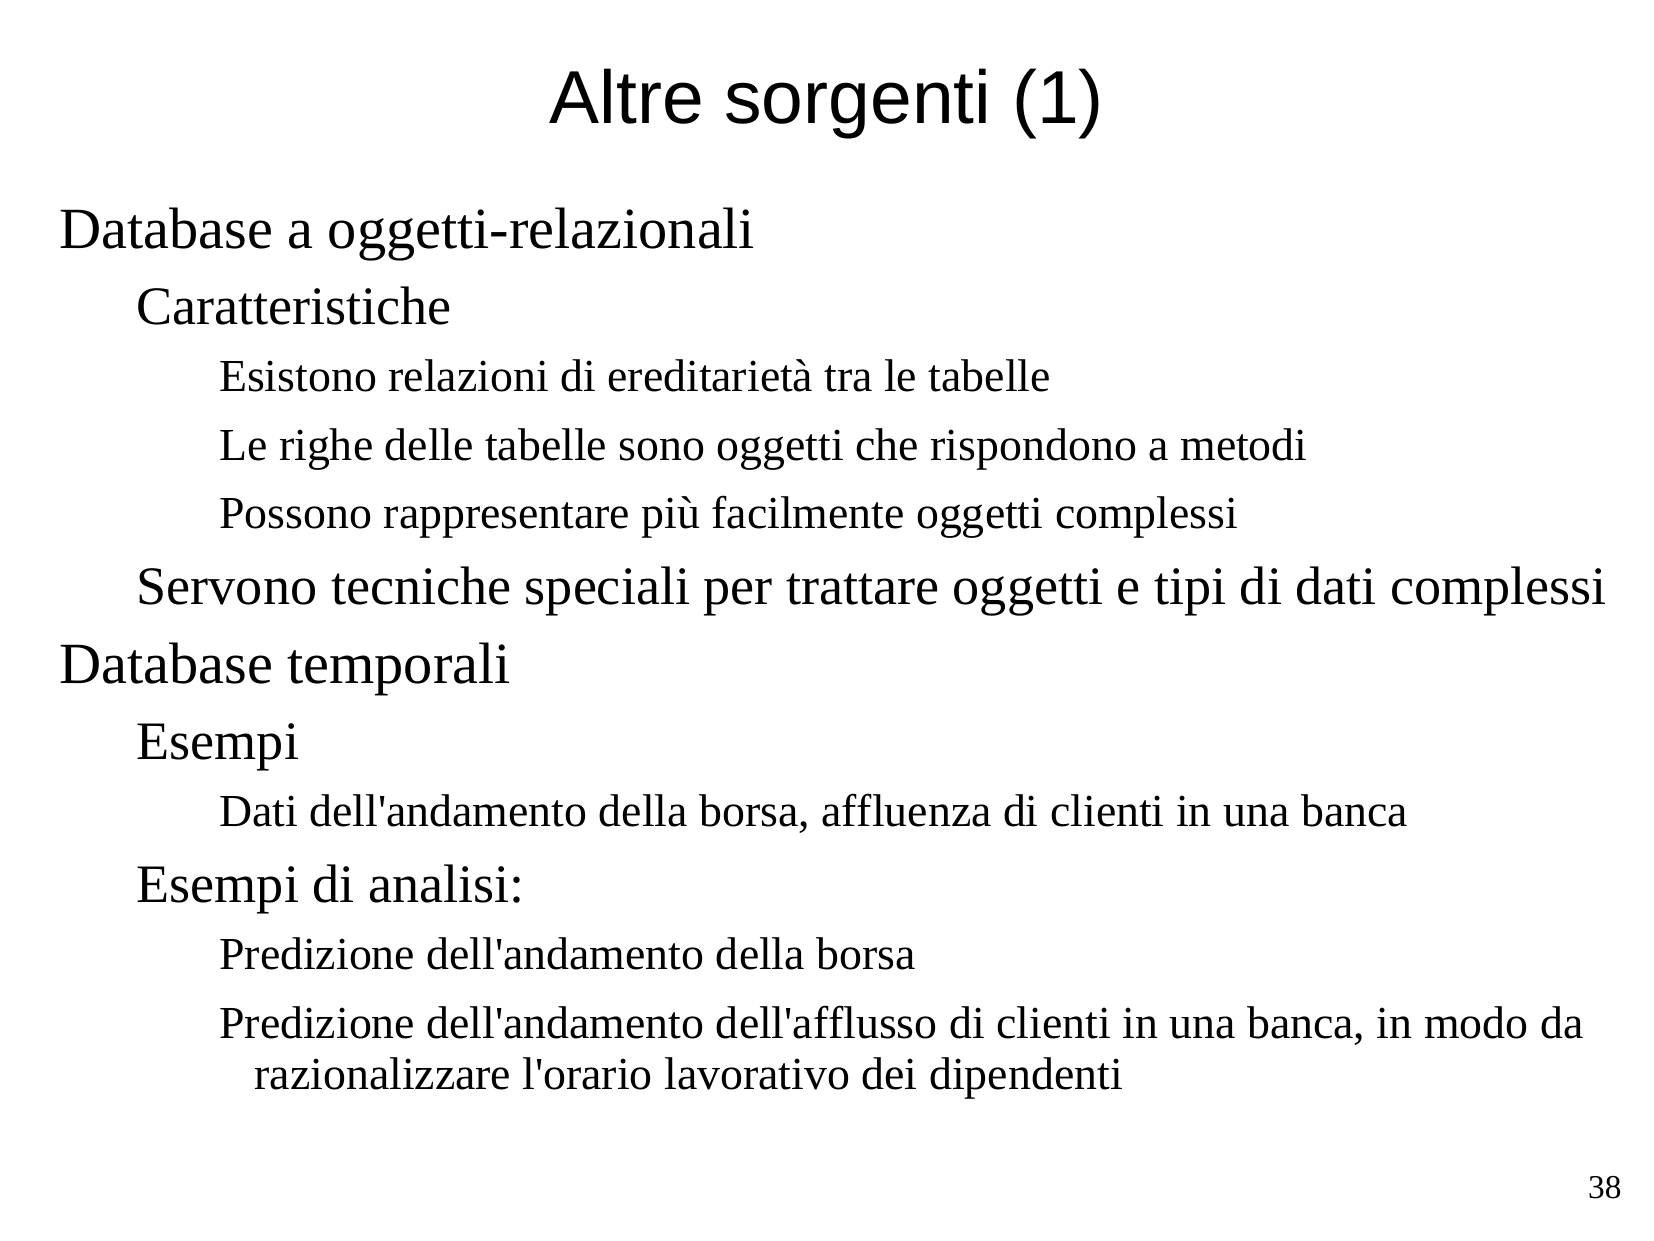

# Altre sorgenti (1)
Database a oggetti-relazionali
Caratteristiche
Esistono relazioni di ereditarietà tra le tabelle
Le righe delle tabelle sono oggetti che rispondono a metodi
Possono rappresentare più facilmente oggetti complessi
Servono tecniche speciali per trattare oggetti e tipi di dati complessi
Database temporali
Esempi
Dati dell'andamento della borsa, affluenza di clienti in una banca
Esempi di analisi:
Predizione dell'andamento della borsa
Predizione dell'andamento dell'afflusso di clienti in una banca, in modo da razionalizzare l'orario lavorativo dei dipendenti